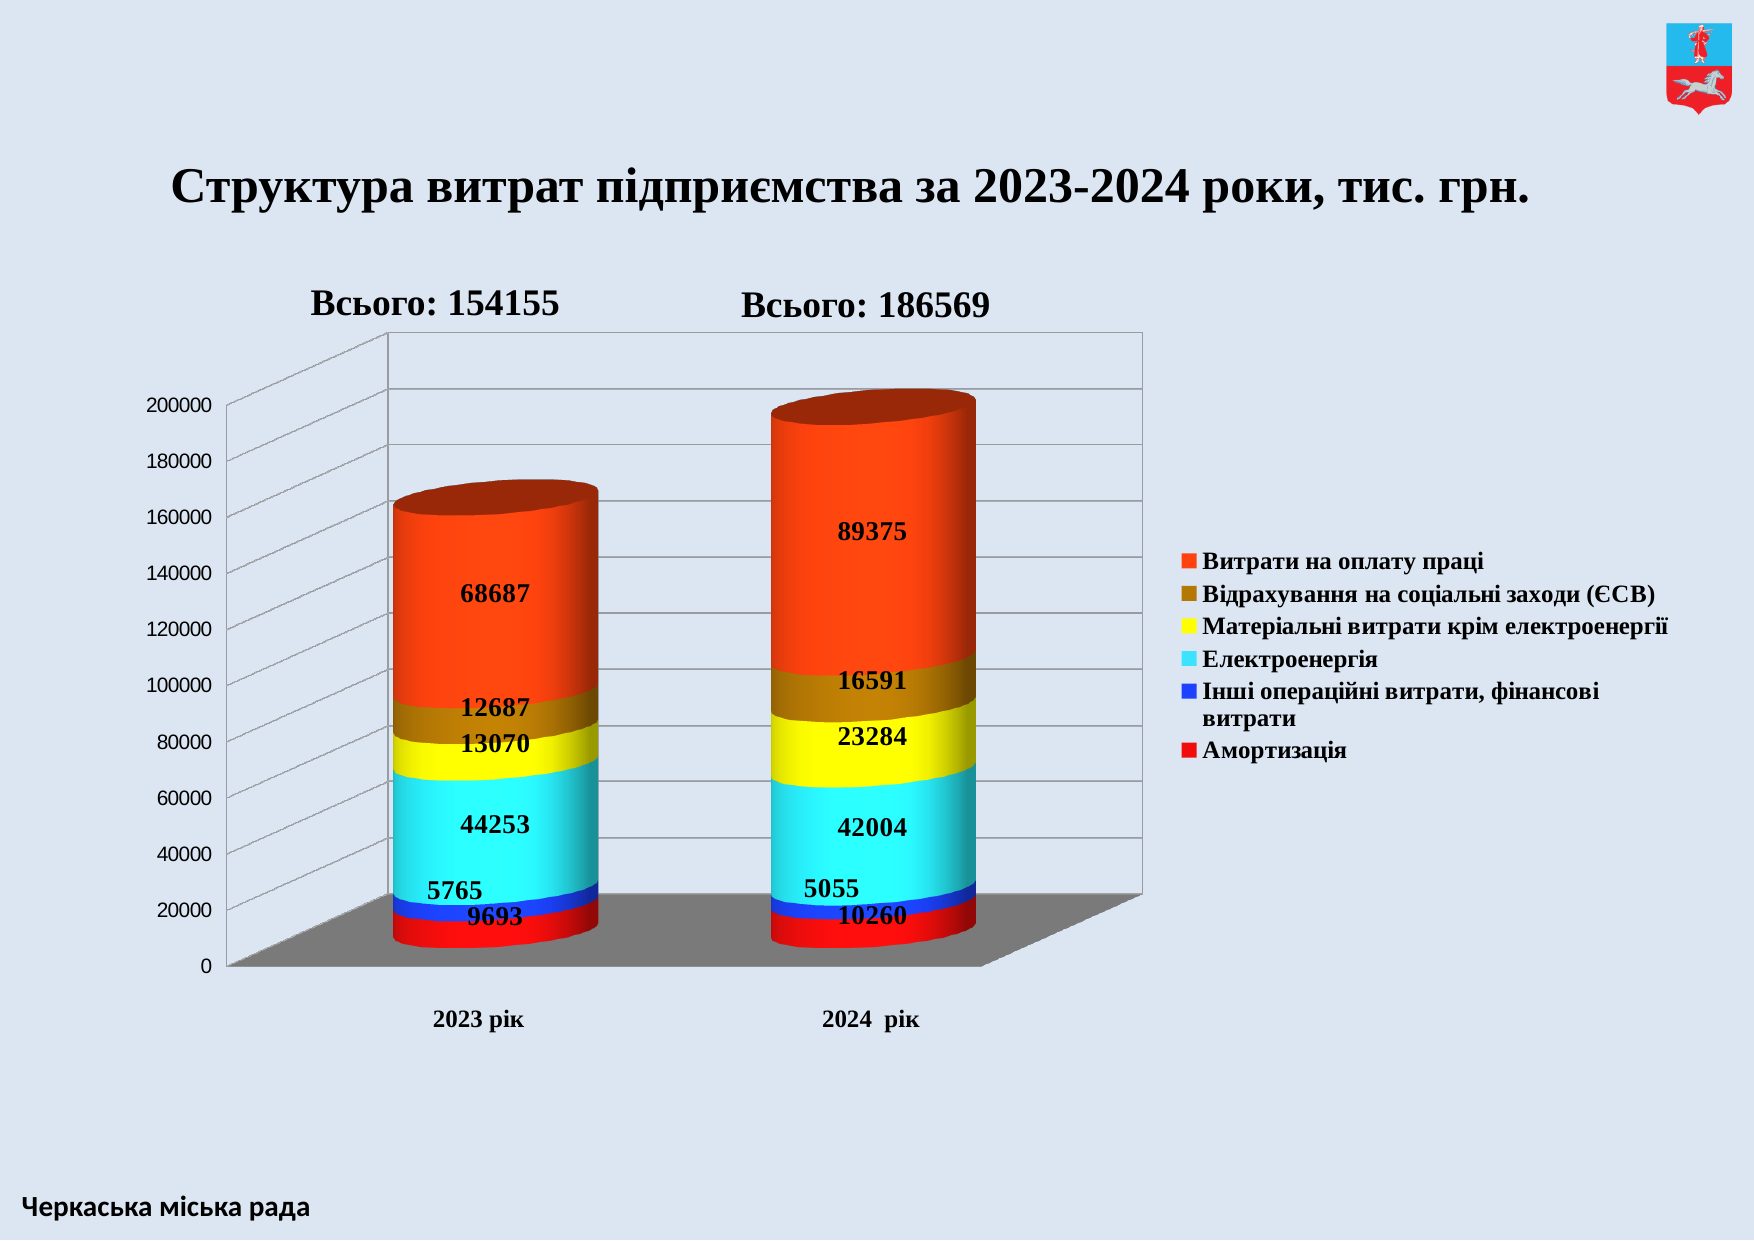

Структура витрат підприємства за 2023-2024 роки, тис. грн.
Всього: 154155
Всього: 186569
[unsupported chart]
 2023 рік
 2024 рік
Черкаська міська рада